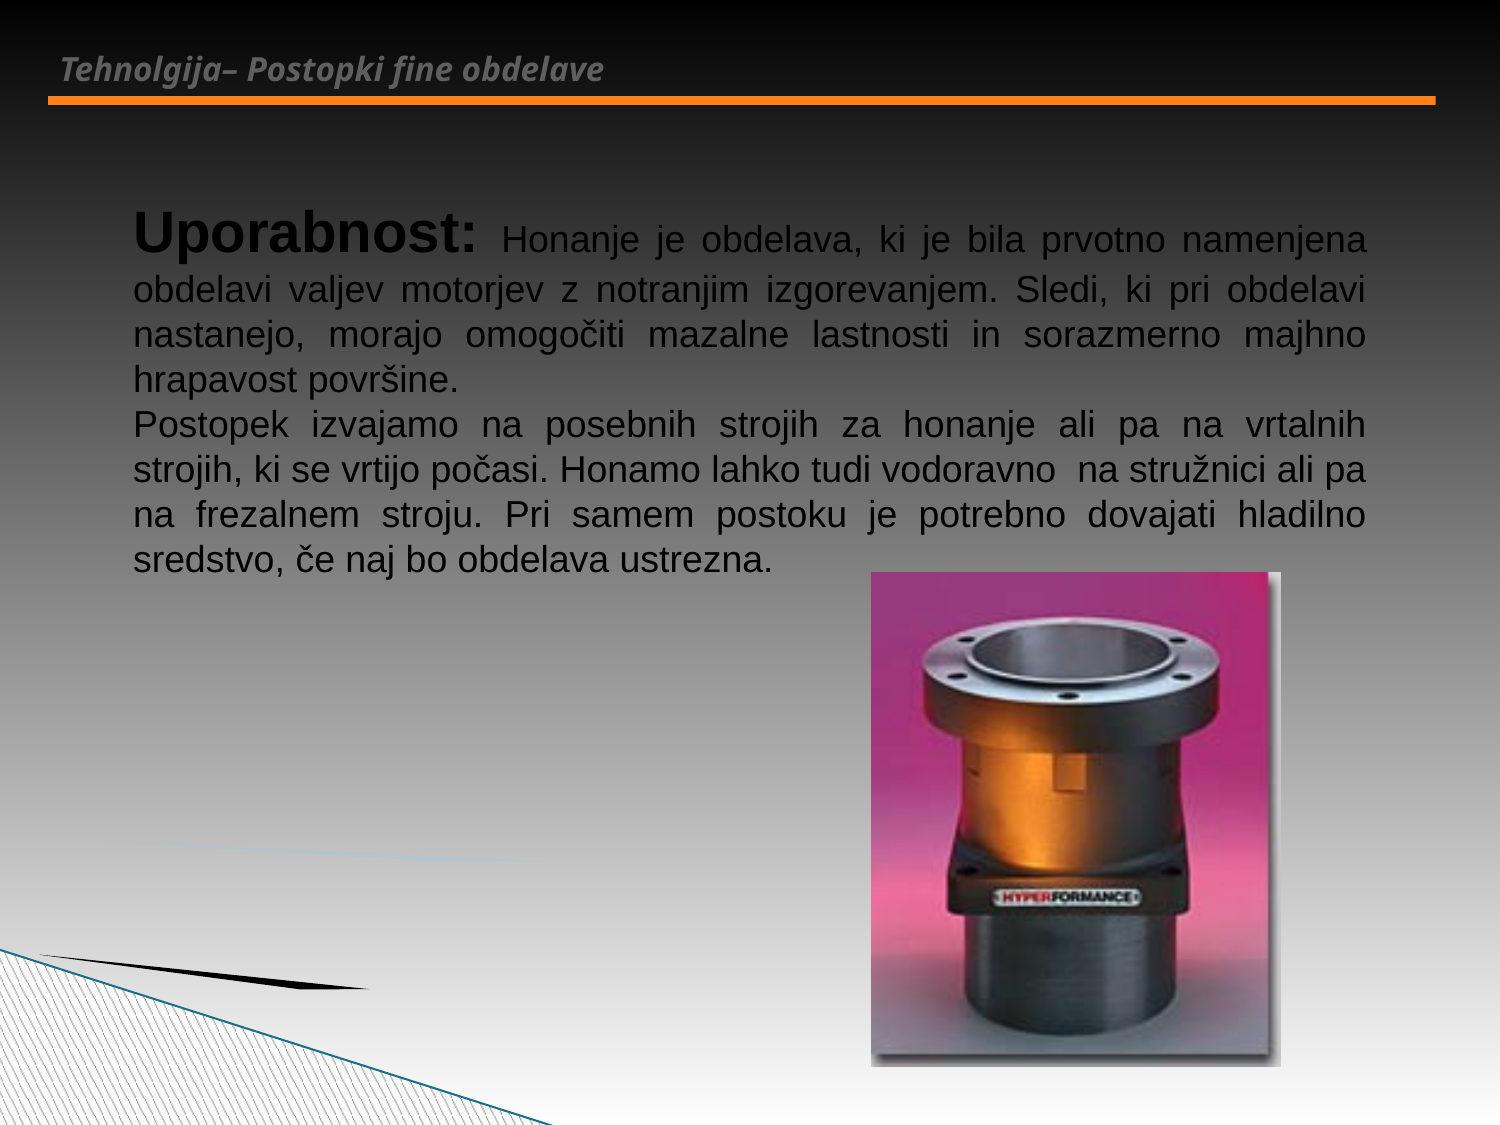

Uporabnost: Honanje je obdelava, ki je bila prvotno namenjena obdelavi valjev motorjev z notranjim izgorevanjem. Sledi, ki pri obdelavi nastanejo, morajo omogočiti mazalne lastnosti in sorazmerno majhno hrapavost površine.
Postopek izvajamo na posebnih strojih za honanje ali pa na vrtalnih strojih, ki se vrtijo počasi. Honamo lahko tudi vodoravno na stružnici ali pa na frezalnem stroju. Pri samem postoku je potrebno dovajati hladilno sredstvo, če naj bo obdelava ustrezna.